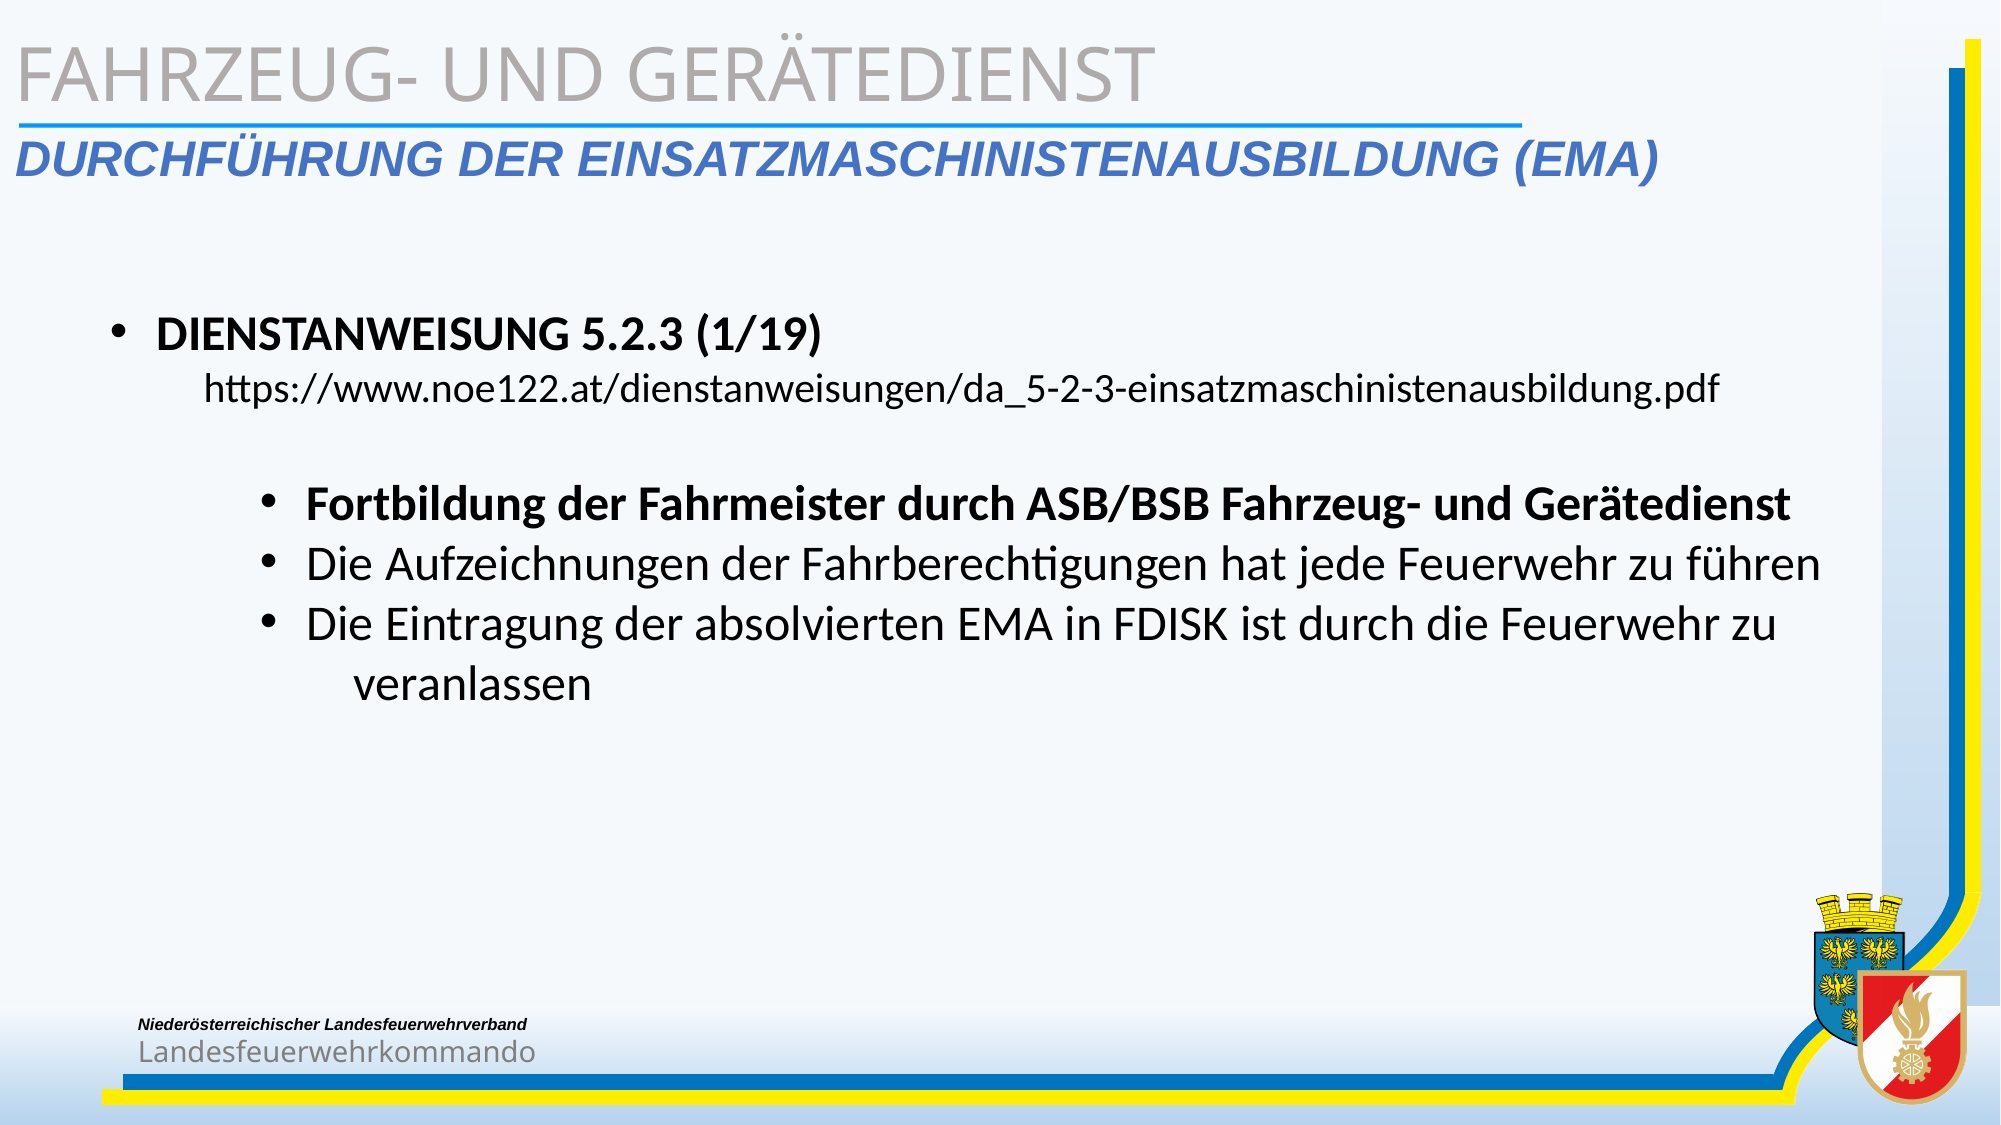

FAHRZEUG- UND GERÄTEDIENST
DURCHFÜHRUNG DER EINSATZMASCHINISTENAUSBILDUNG (EMA)
DIENSTANWEISUNG 5.2.3 (1/19)
https://www.noe122.at/dienstanweisungen/da_5-2-3-einsatzmaschinistenausbildung.pdf
Fortbildung der Fahrmeister durch ASB/BSB Fahrzeug- und Gerätedienst
Die Aufzeichnungen der Fahrberechtigungen hat jede Feuerwehr zu führen
Die Eintragung der absolvierten EMA in FDISK ist durch die Feuerwehr zu veranlassen